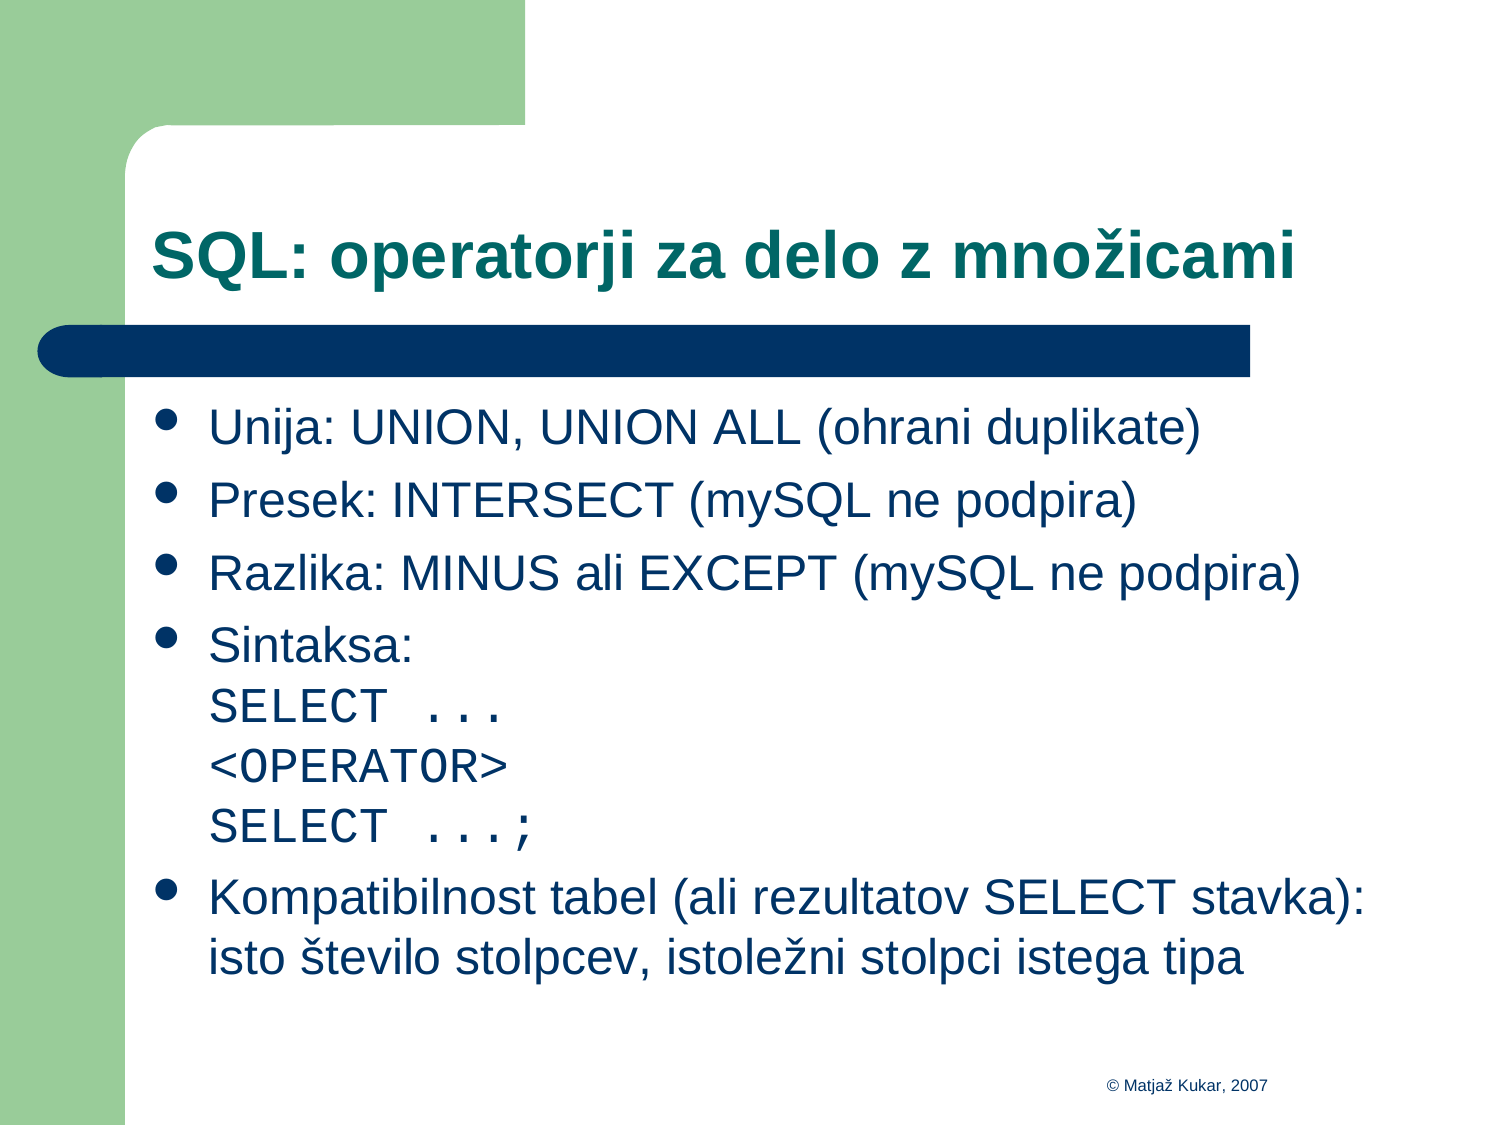

# SQL: operatorji za delo z množicami
Unija: UNION, UNION ALL (ohrani duplikate)
Presek: INTERSECT (mySQL ne podpira)
Razlika: MINUS ali EXCEPT (mySQL ne podpira)
Sintaksa:
SELECT ...
<OPERATOR>
SELECT ...;
Kompatibilnost tabel (ali rezultatov SELECT stavka): isto število stolpcev, istoležni stolpci istega tipa
© Matjaž Kukar, 2007